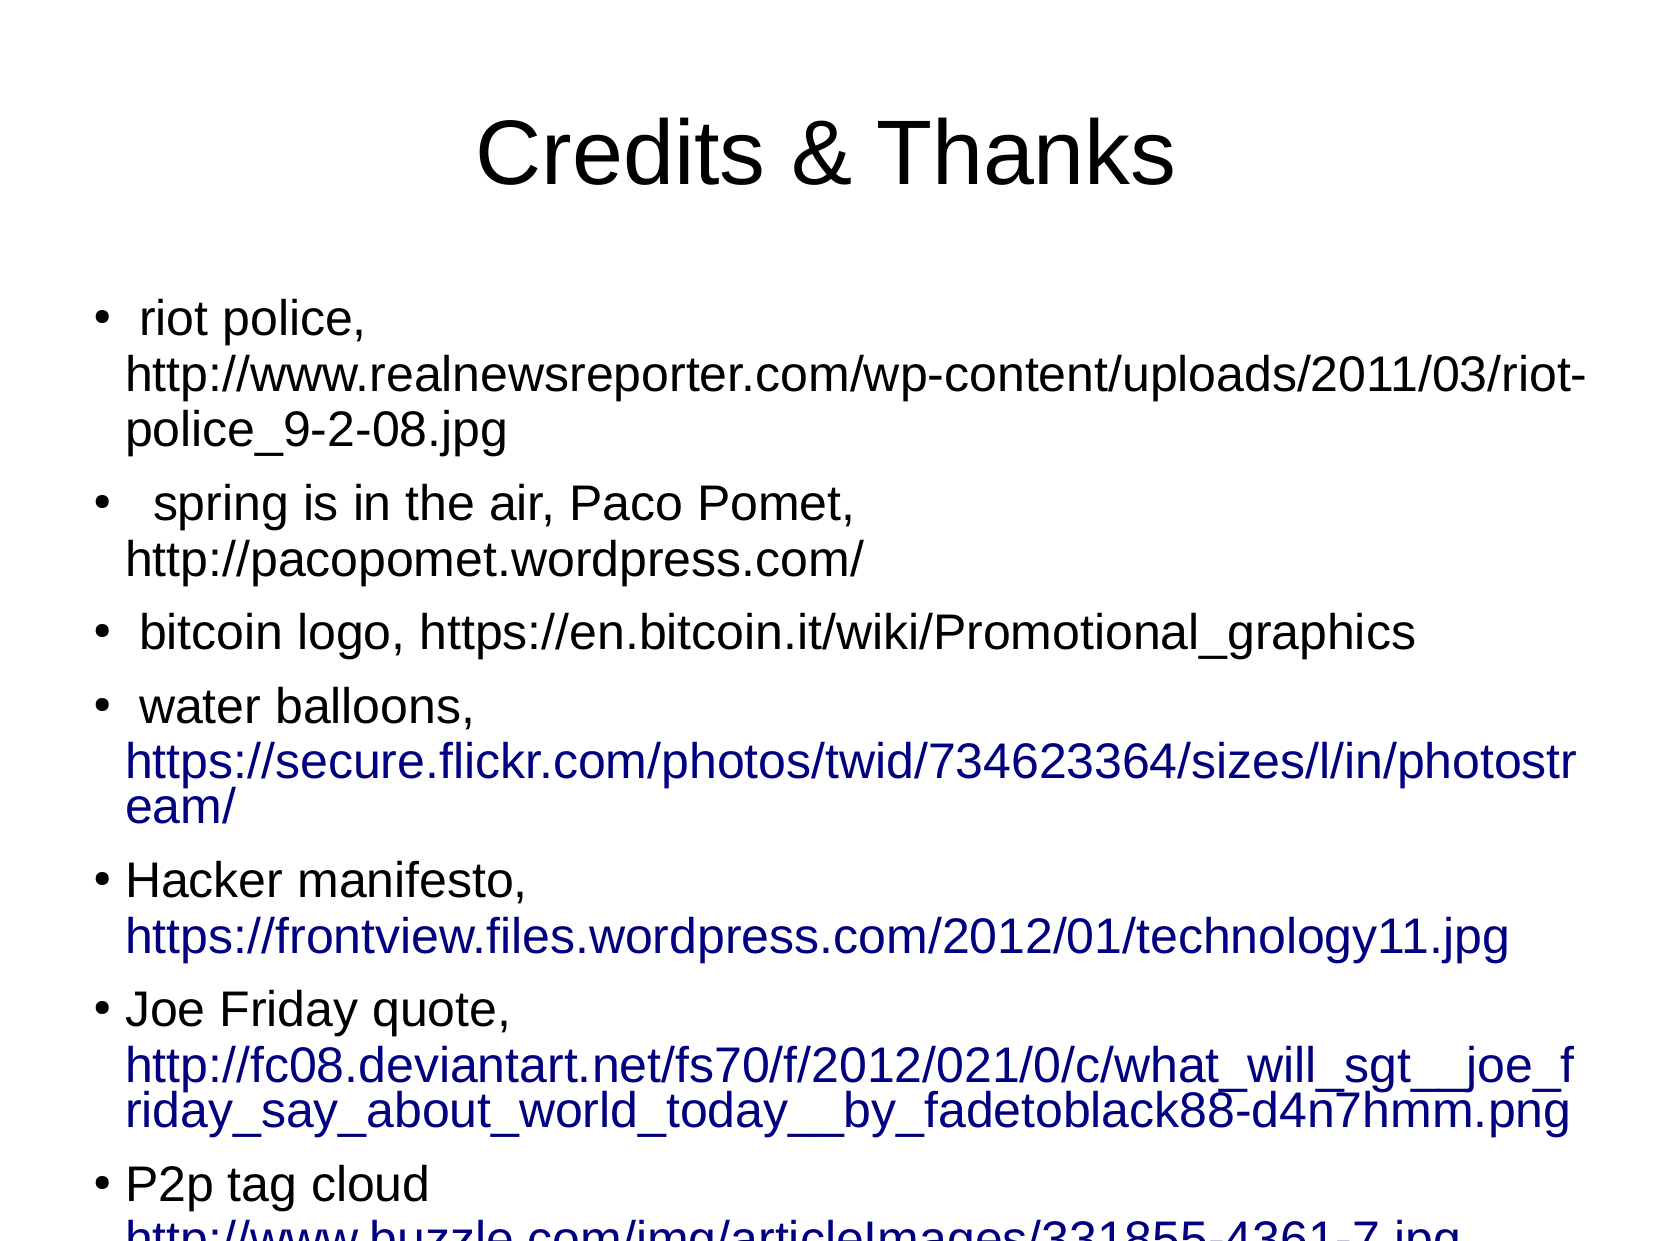

# Credits & Thanks
 riot police, http://www.realnewsreporter.com/wp-content/uploads/2011/03/riot-police_9-2-08.jpg
 spring is in the air, Paco Pomet, http://pacopomet.wordpress.com/
 bitcoin logo, https://en.bitcoin.it/wiki/Promotional_graphics
 water balloons, https://secure.flickr.com/photos/twid/734623364/sizes/l/in/photostream/
Hacker manifesto, https://frontview.files.wordpress.com/2012/01/technology11.jpg
Joe Friday quote, http://fc08.deviantart.net/fs70/f/2012/021/0/c/what_will_sgt__joe_friday_say_about_world_today__by_fadetoblack88-d4n7hmm.png
P2p tag cloud http://www.buzzle.com/img/articleImages/331855-4361-7.jpg